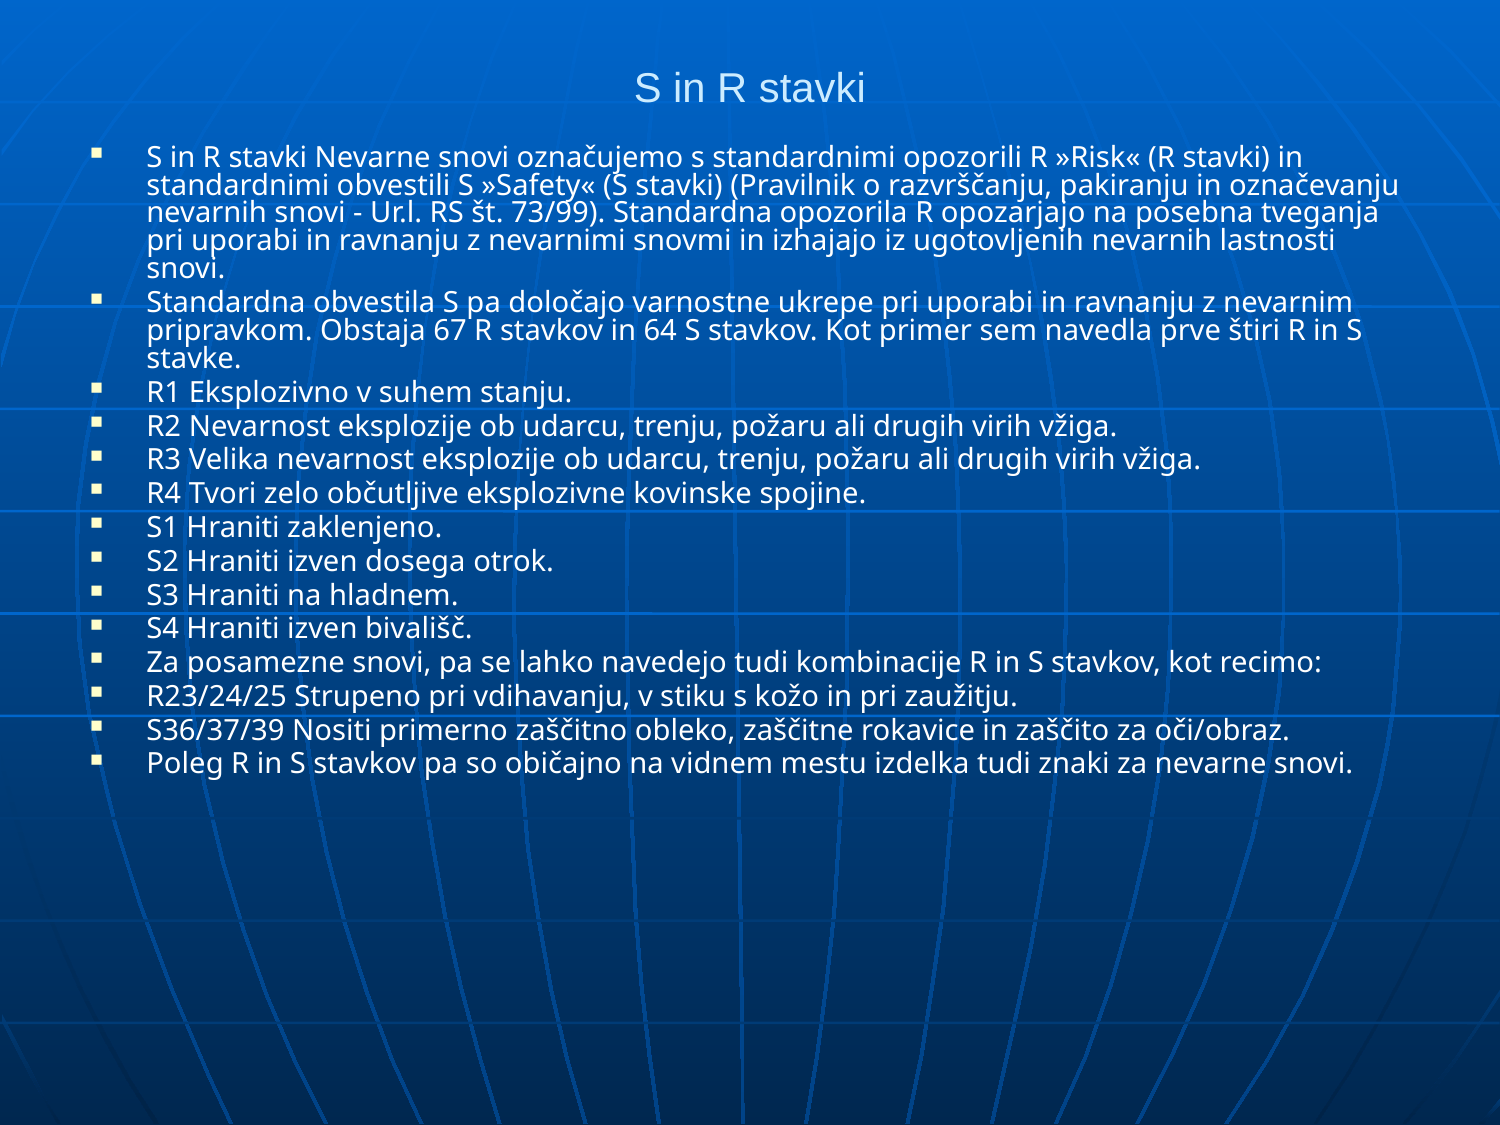

# S in R stavki
S in R stavki Nevarne snovi označujemo s standardnimi opozorili R »Risk« (R stavki) in standardnimi obvestili S »Safety« (S stavki) (Pravilnik o razvrščanju, pakiranju in označevanju nevarnih snovi - Ur.l. RS št. 73/99). Standardna opozorila R opozarjajo na posebna tveganja pri uporabi in ravnanju z nevarnimi snovmi in izhajajo iz ugotovljenih nevarnih lastnosti snovi.
Standardna obvestila S pa določajo varnostne ukrepe pri uporabi in ravnanju z nevarnim pripravkom. Obstaja 67 R stavkov in 64 S stavkov. Kot primer sem navedla prve štiri R in S stavke.
R1 Eksplozivno v suhem stanju.
R2 Nevarnost eksplozije ob udarcu, trenju, požaru ali drugih virih vžiga.
R3 Velika nevarnost eksplozije ob udarcu, trenju, požaru ali drugih virih vžiga.
R4 Tvori zelo občutljive eksplozivne kovinske spojine.
S1 Hraniti zaklenjeno.
S2 Hraniti izven dosega otrok.
S3 Hraniti na hladnem.
S4 Hraniti izven bivališč.
Za posamezne snovi, pa se lahko navedejo tudi kombinacije R in S stavkov, kot recimo:
R23/24/25 Strupeno pri vdihavanju, v stiku s kožo in pri zaužitju.
S36/37/39 Nositi primerno zaščitno obleko, zaščitne rokavice in zaščito za oči/obraz.
Poleg R in S stavkov pa so običajno na vidnem mestu izdelka tudi znaki za nevarne snovi.